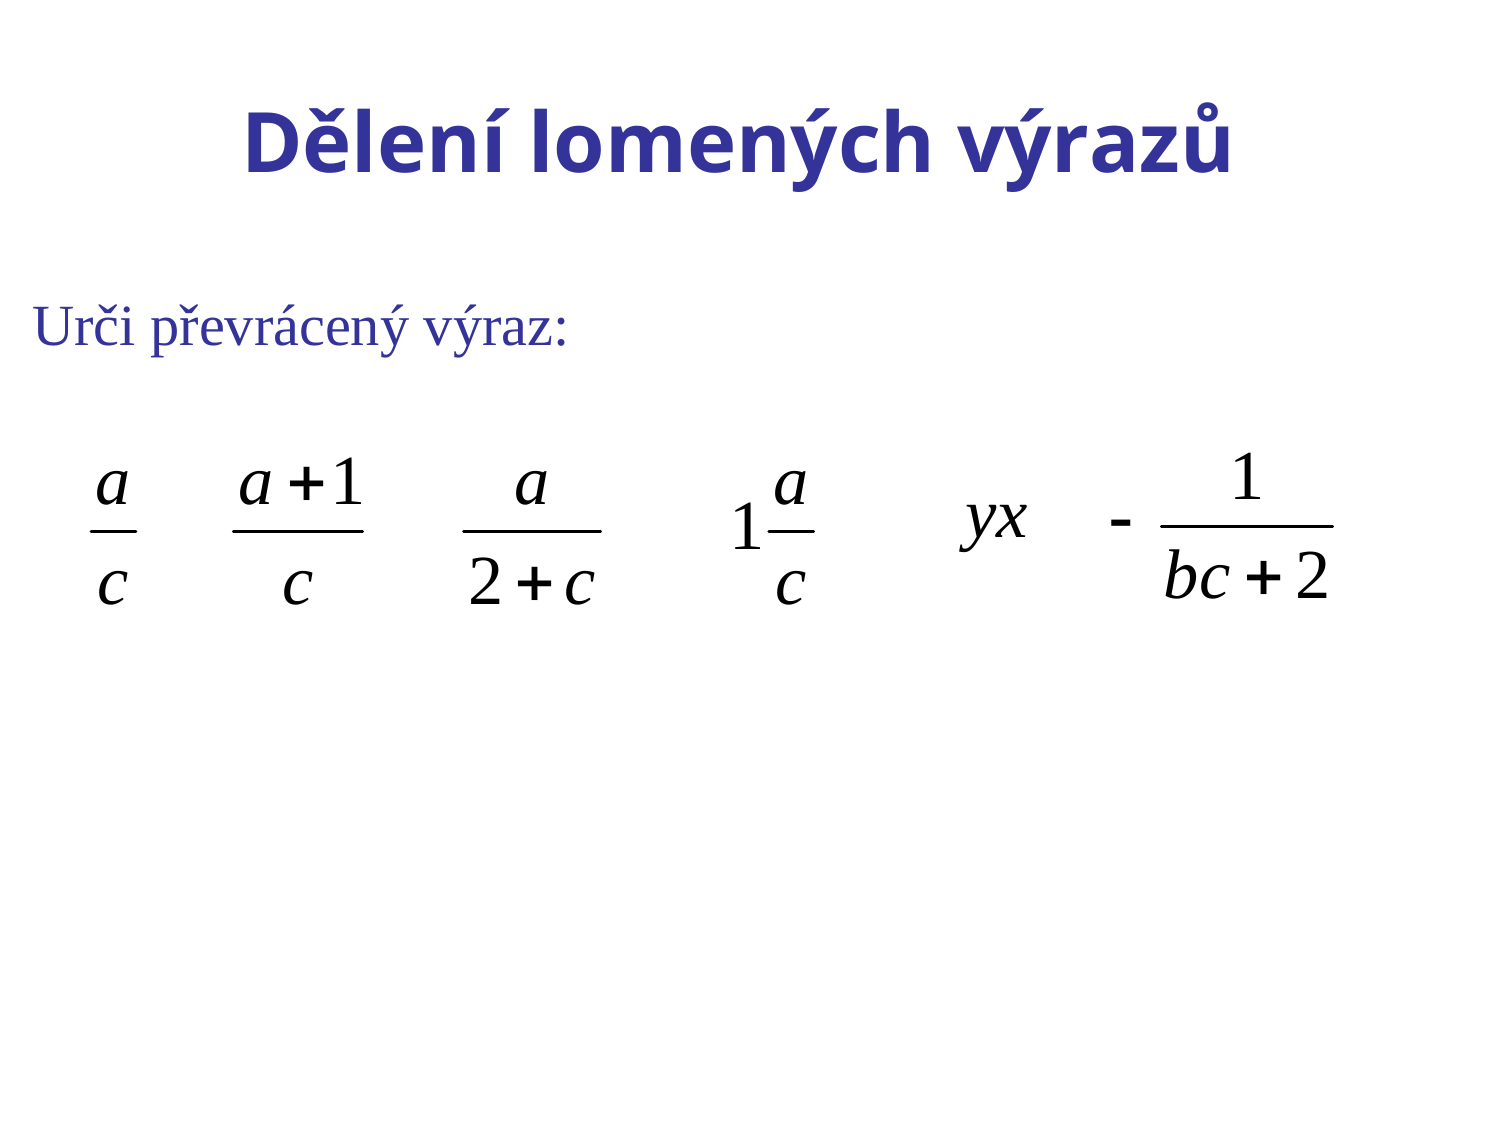

# Dělení lomených výrazů
Urči převrácený výraz: